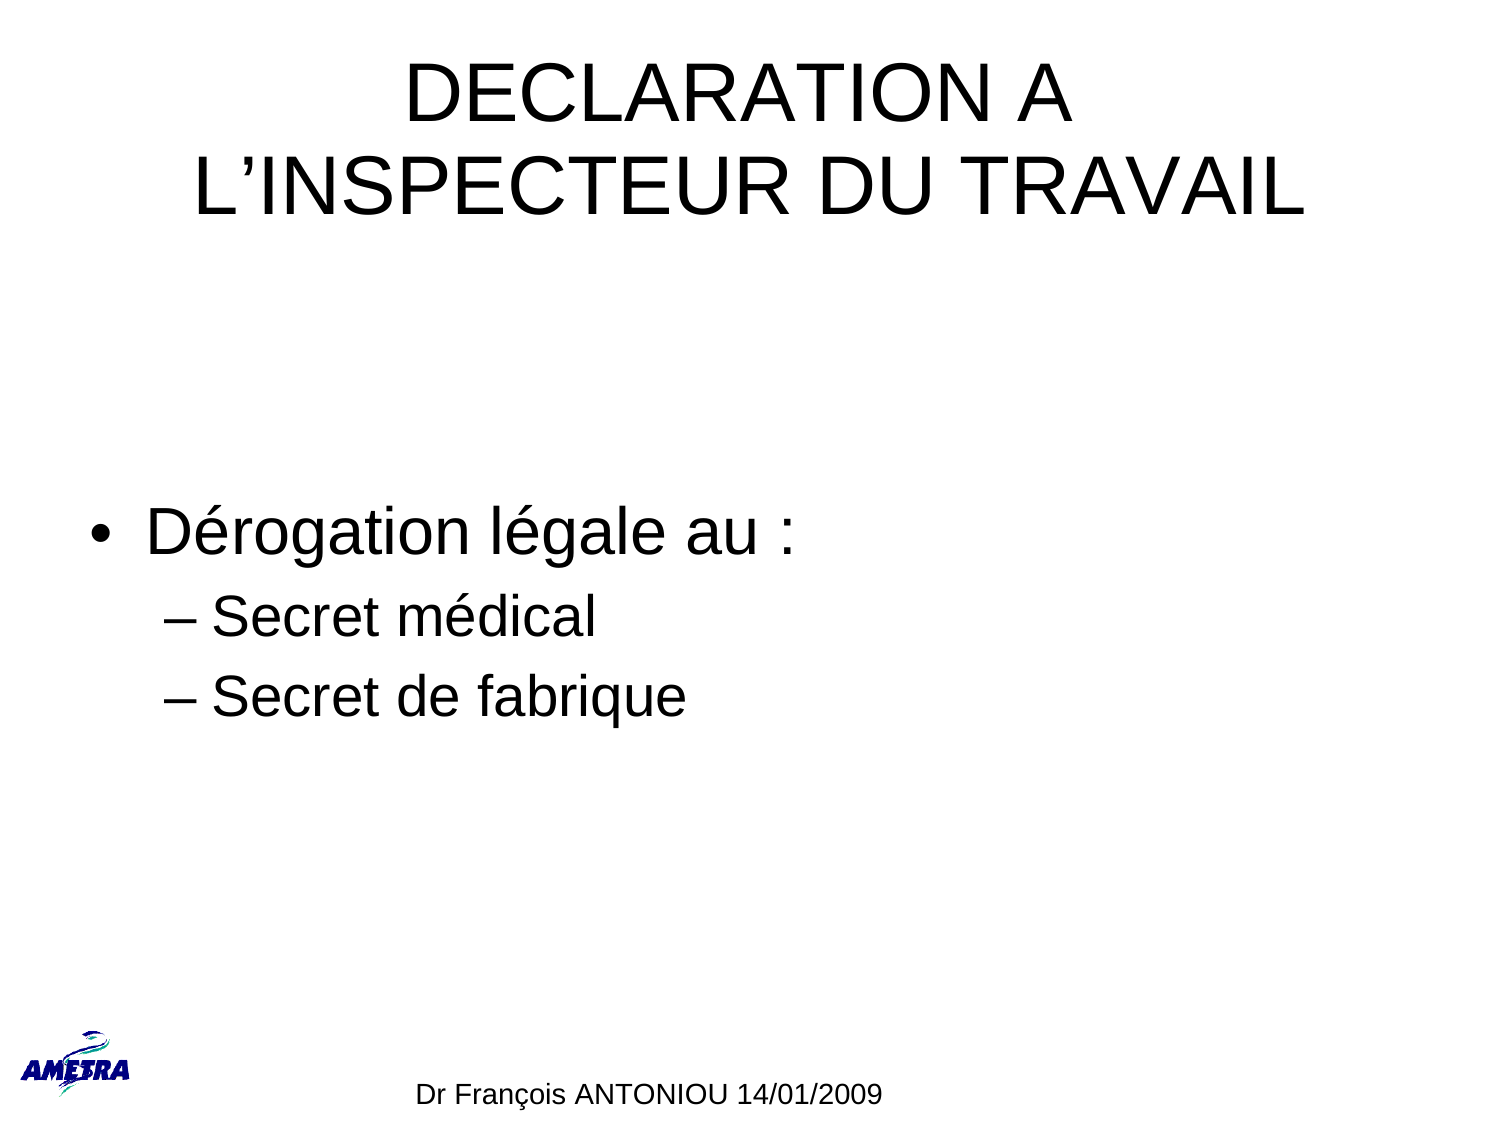

# DECLARATION A L’INSPECTEUR DU TRAVAIL
Dérogation légale au :
Secret médical
Secret de fabrique
Dr François ANTONIOU 14/01/2009